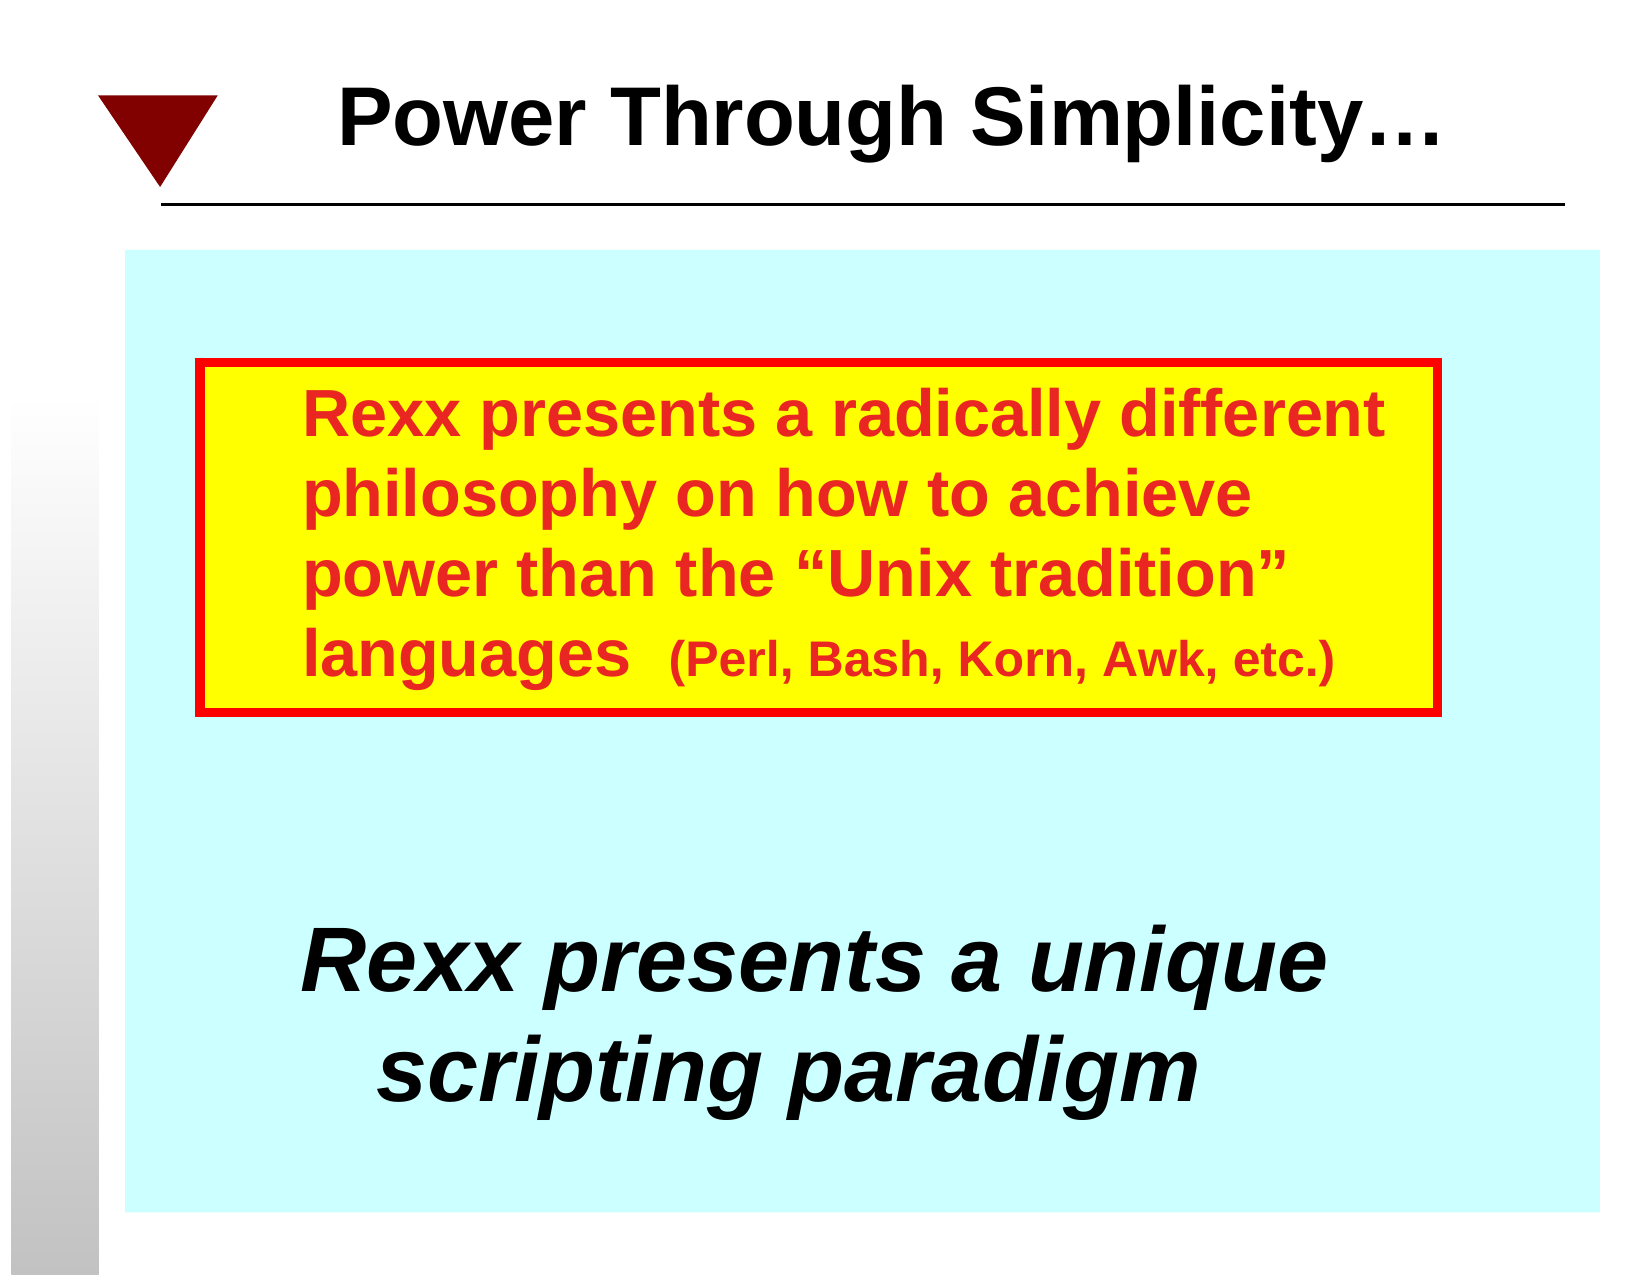

# Power Through Simplicity…
Rexx presents a radically different philosophy on how to achieve power than the “Unix tradition” languages (Perl, Bash, Korn, Awk, etc.)
Rexx presents a unique
 scripting paradigm